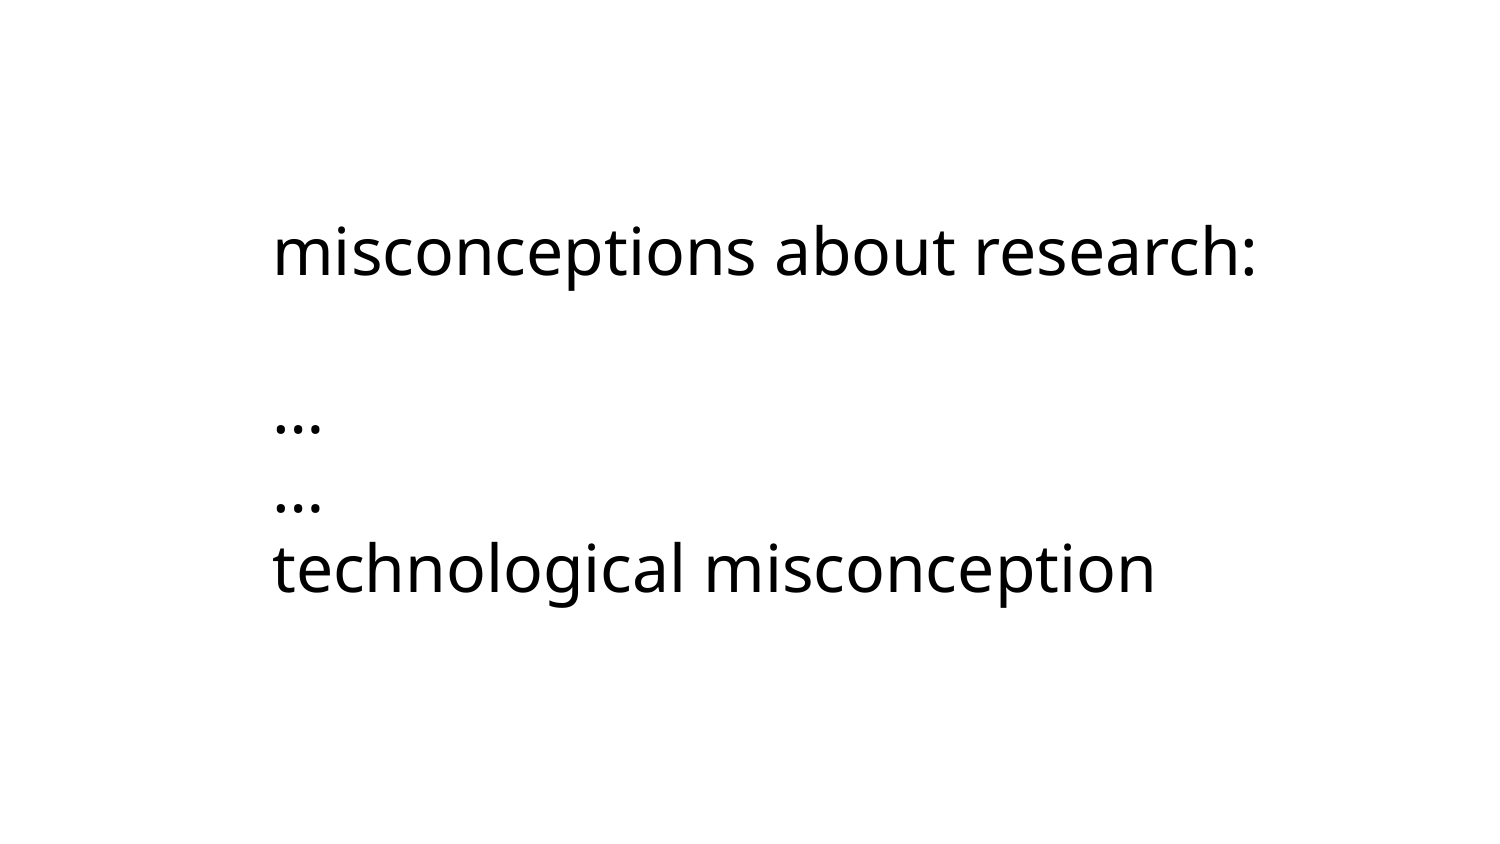

# misconceptions about research: … … technological misconception